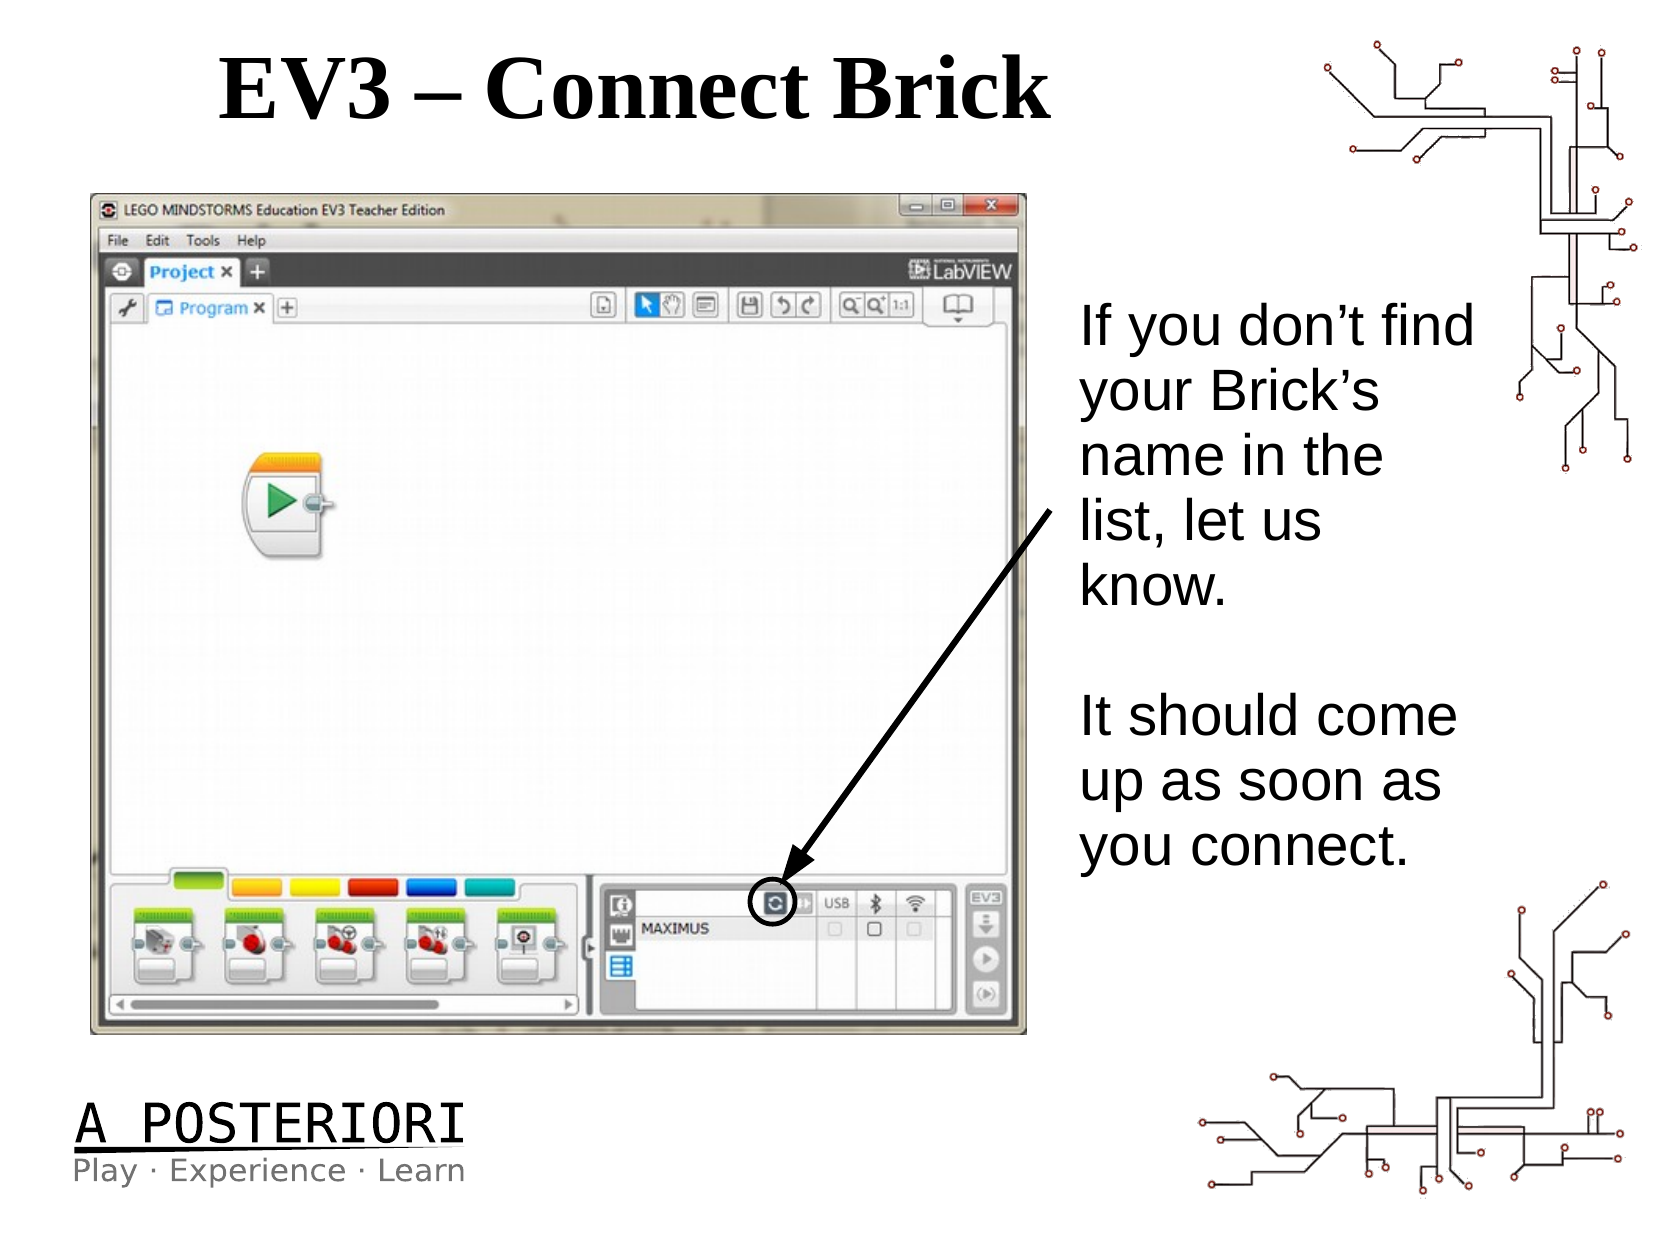

# EV3 – Connect Brick
If you don’t find your Brick’s name in the list, let us know.
It should come up as soon as you connect.